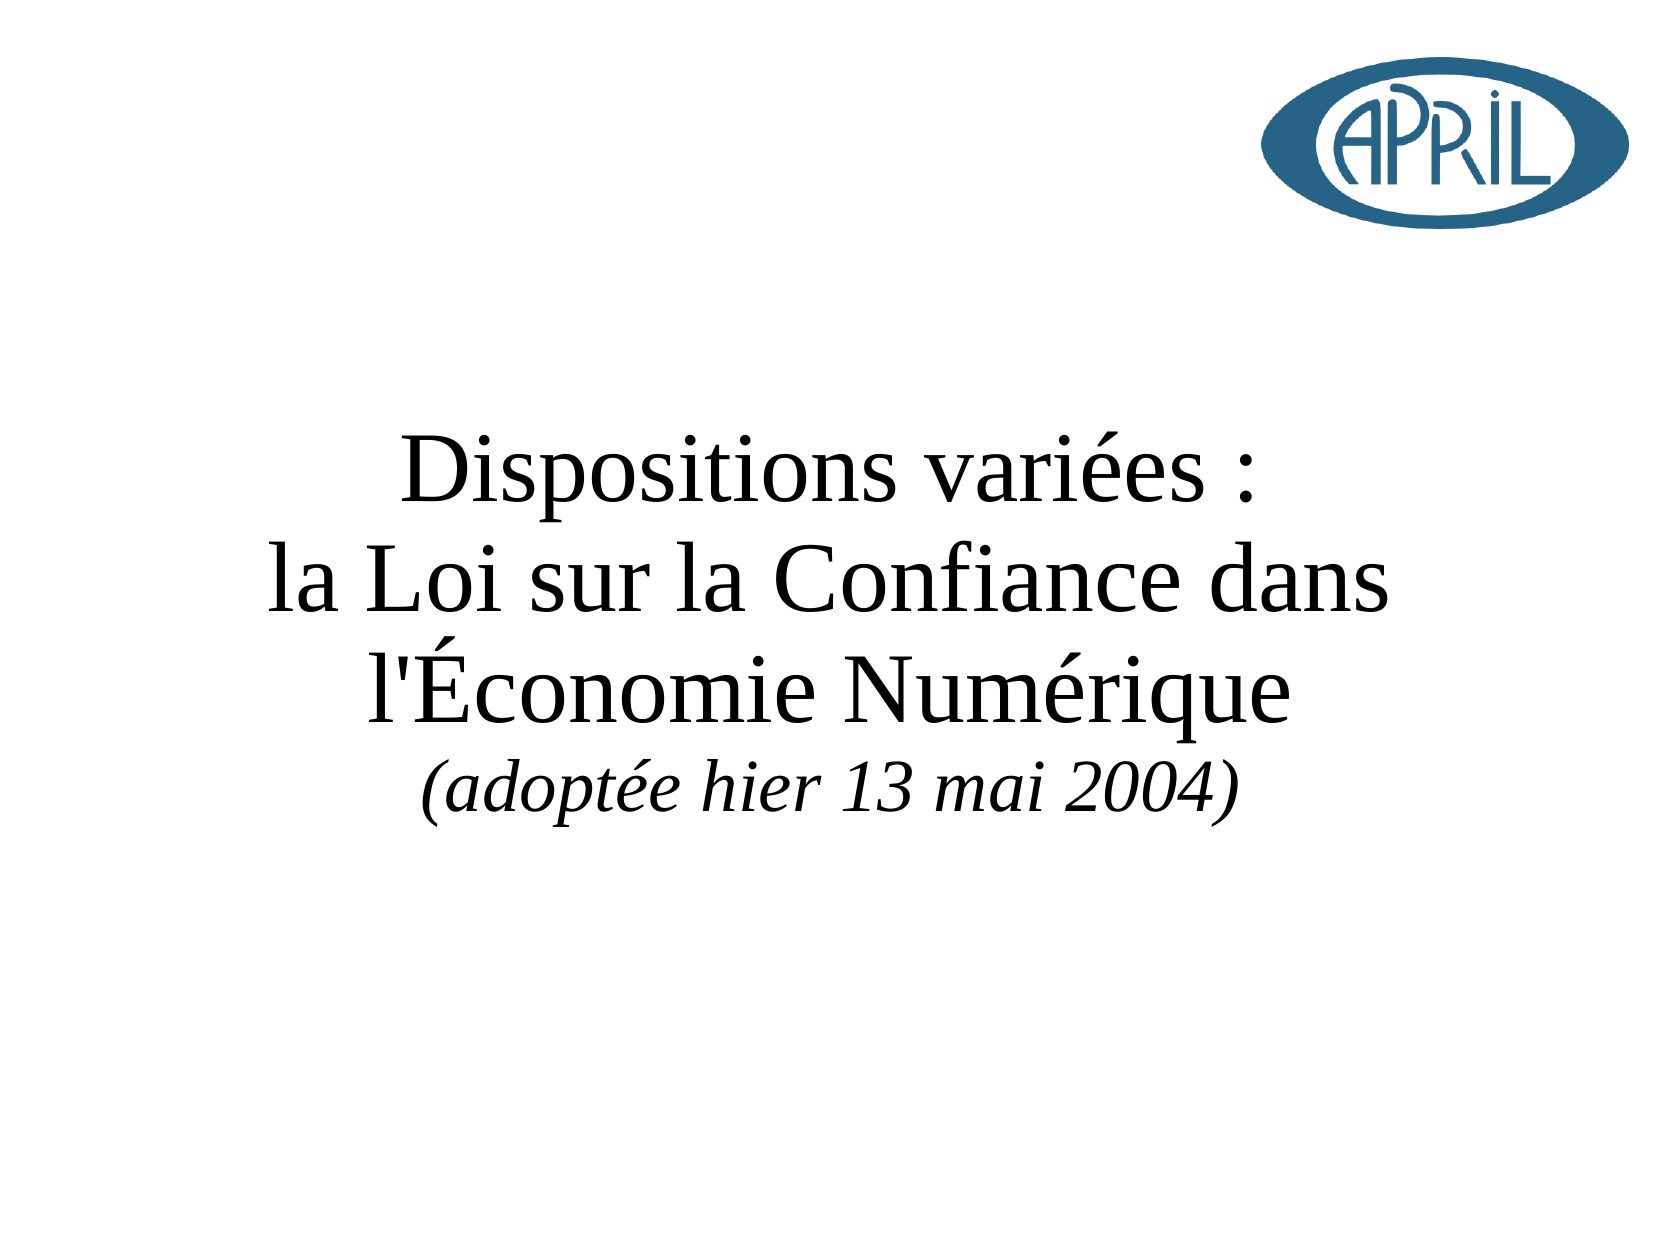

Dispositions variées :
la Loi sur la Confiance dans l'Économie Numérique
(adoptée hier 13 mai 2004)